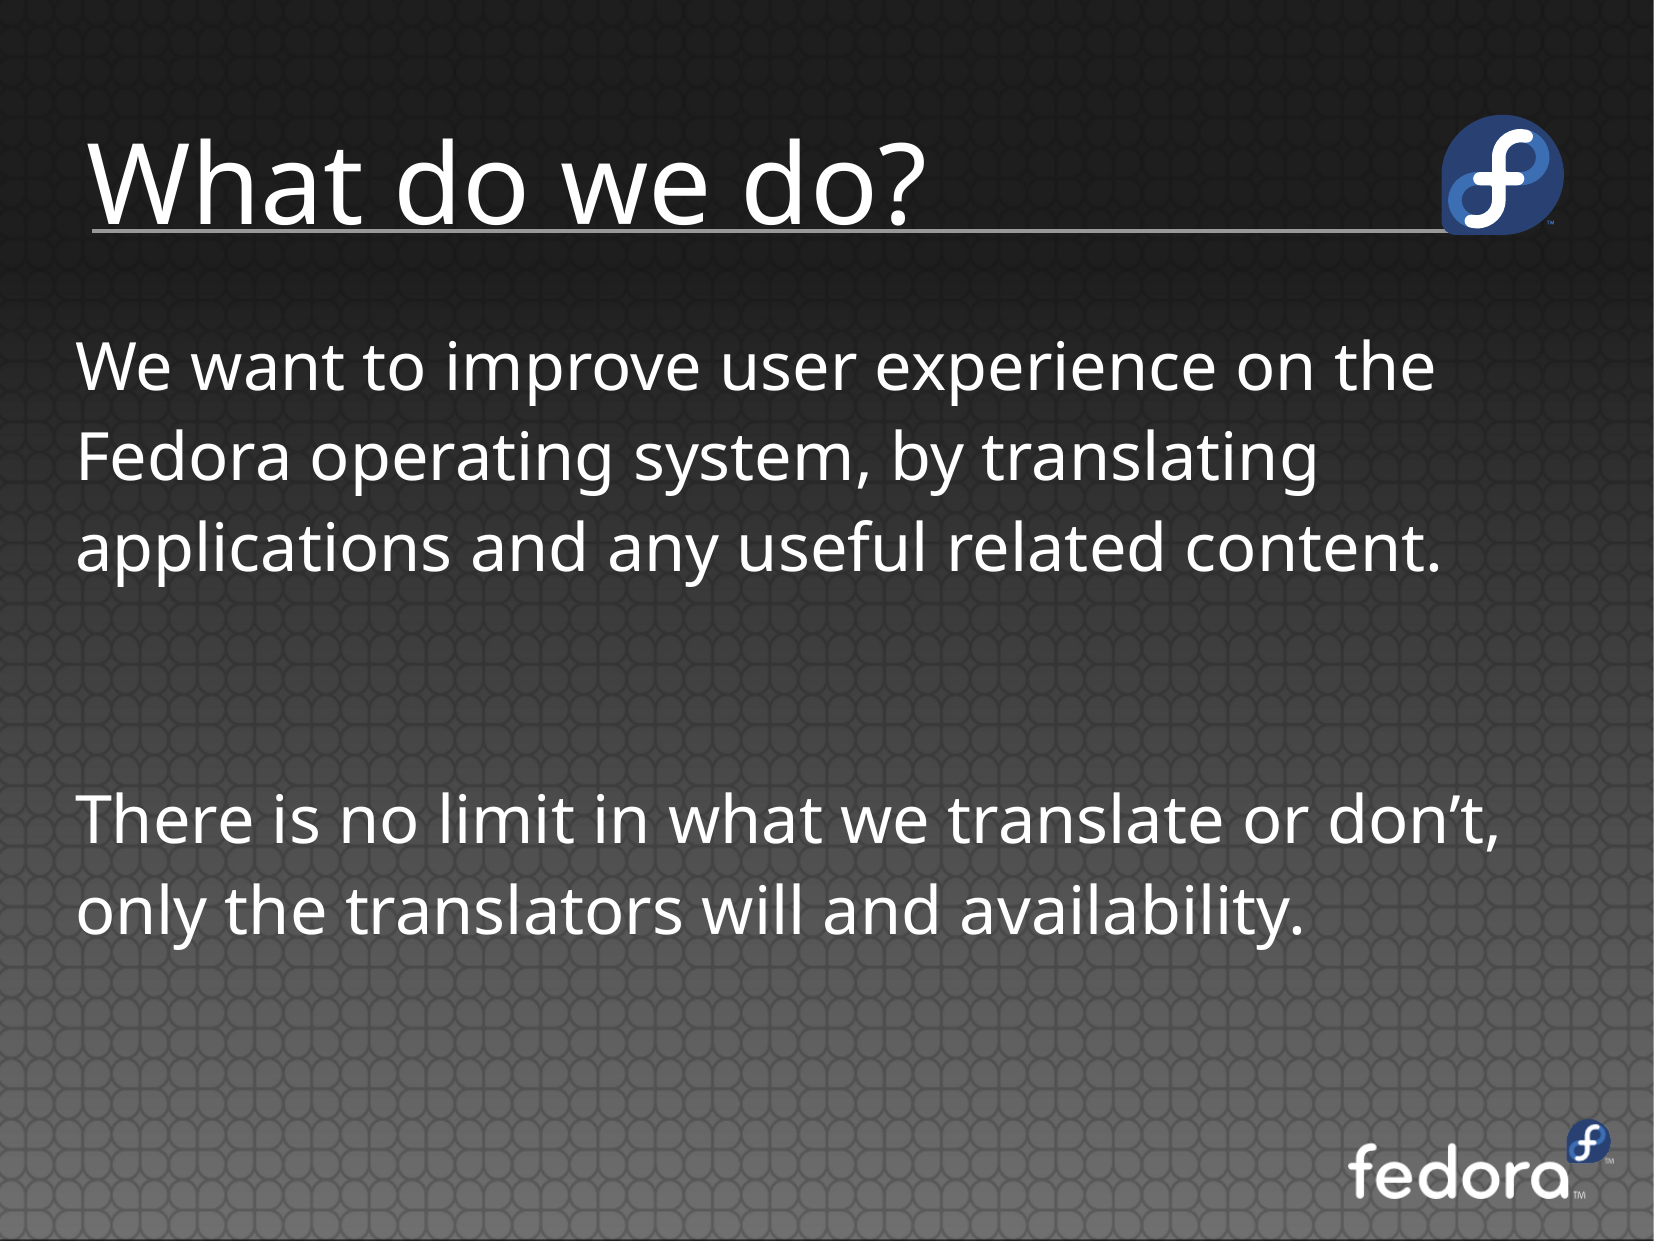

# What do we do?
We want to improve user experience on the Fedora operating system, by translating applications and any useful related content.
There is no limit in what we translate or don’t, only the translators will and availability.